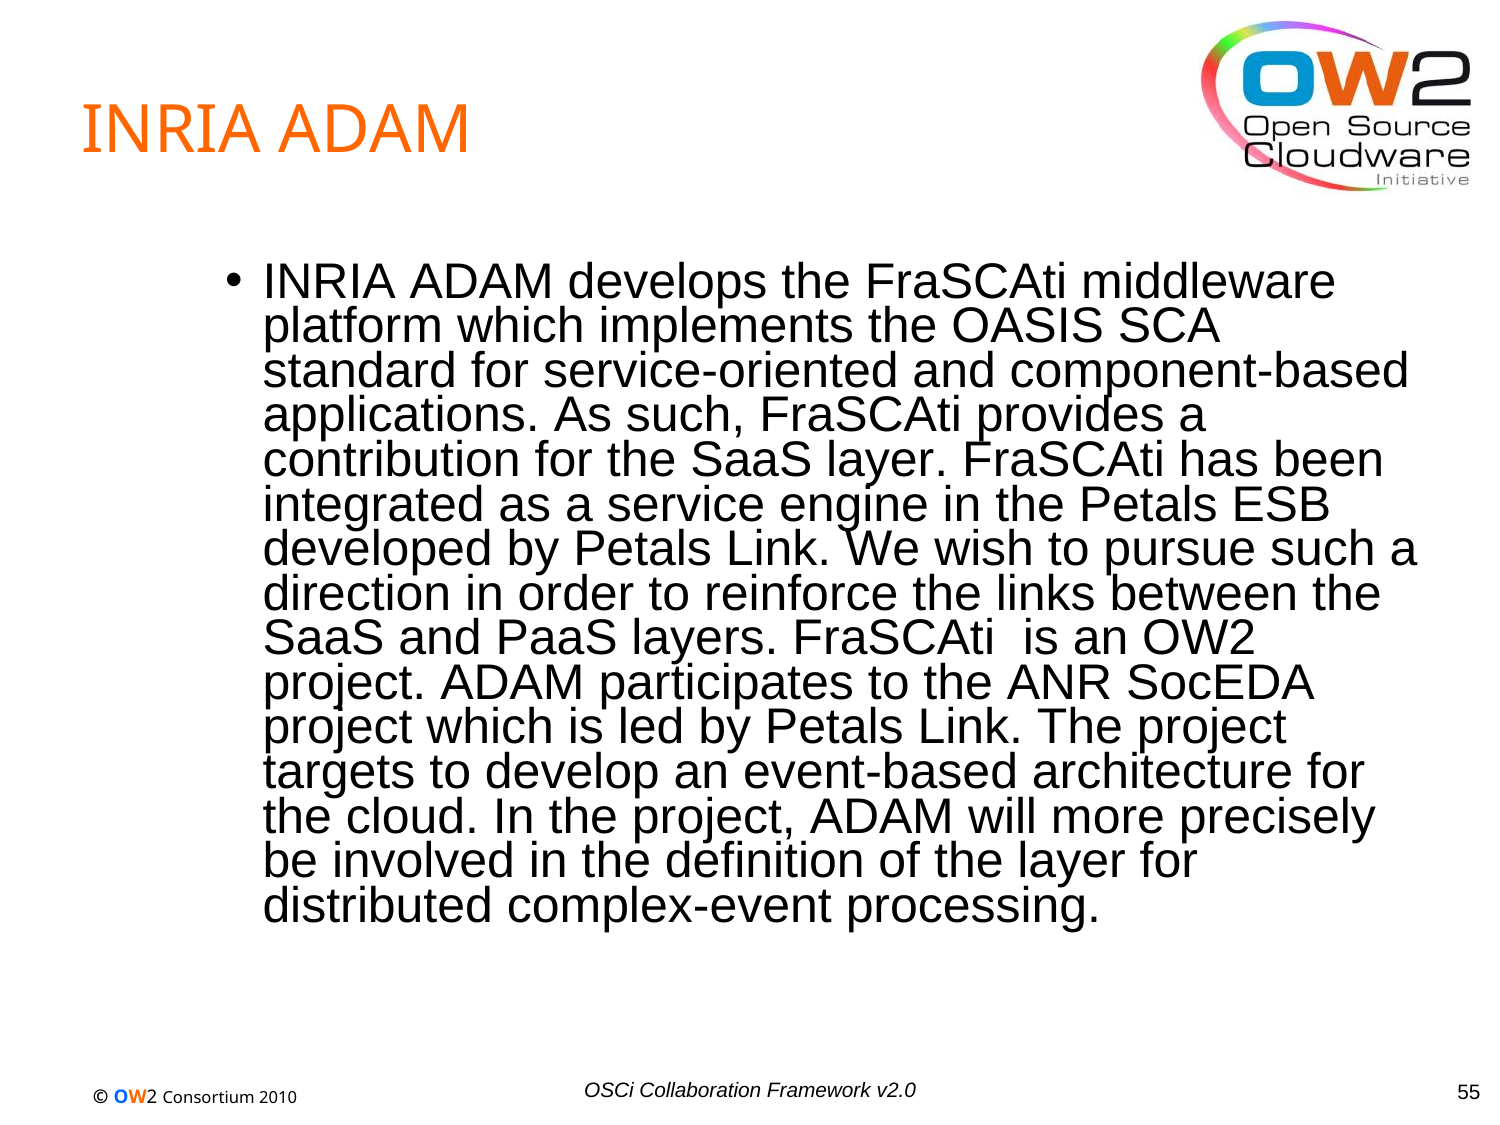

# INRIA ADAM
INRIA ADAM develops the FraSCAti middleware platform which implements the OASIS SCA standard for service-oriented and component-based applications. As such, FraSCAti provides a contribution for the SaaS layer. FraSCAti has been integrated as a service engine in the Petals ESB developed by Petals Link. We wish to pursue such a direction in order to reinforce the links between the SaaS and PaaS layers. FraSCAti is an OW2 project. ADAM participates to the ANR SocEDA project which is led by Petals Link. The project targets to develop an event-based architecture for the cloud. In the project, ADAM will more precisely be involved in the definition of the layer for distributed complex-event processing.